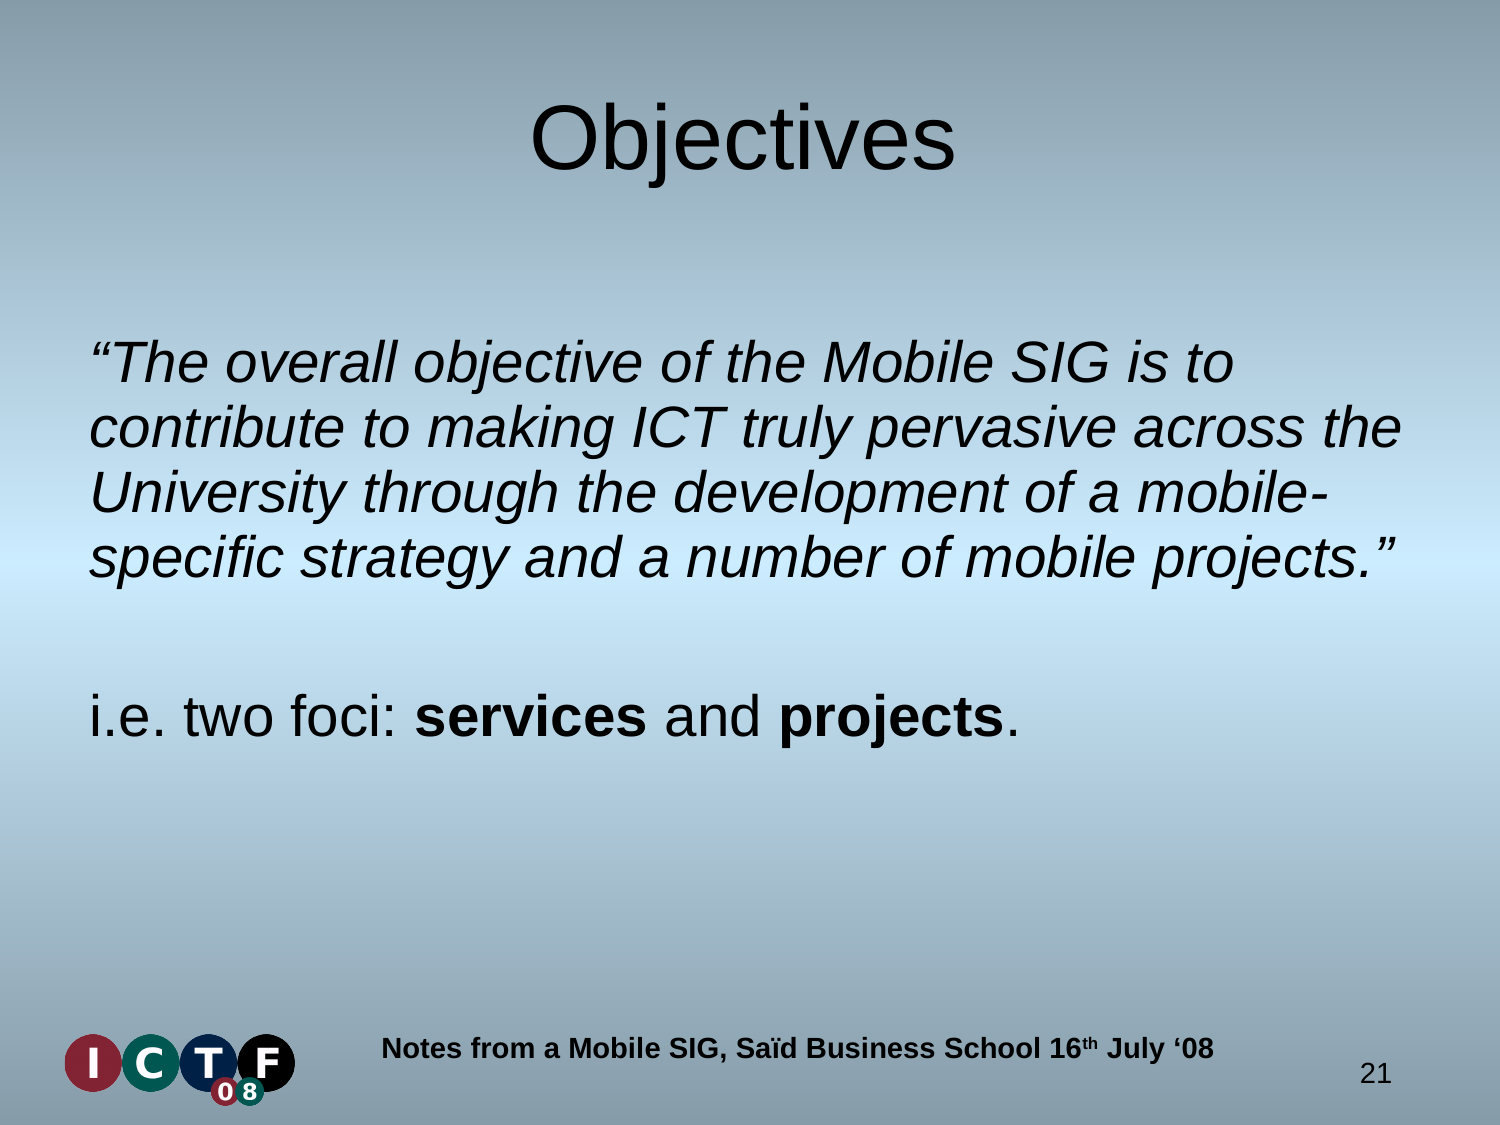

# Objectives
“The overall objective of the Mobile SIG is to contribute to making ICT truly pervasive across the University through the development of a mobile-specific strategy and a number of mobile projects.”
i.e. two foci: services and projects.